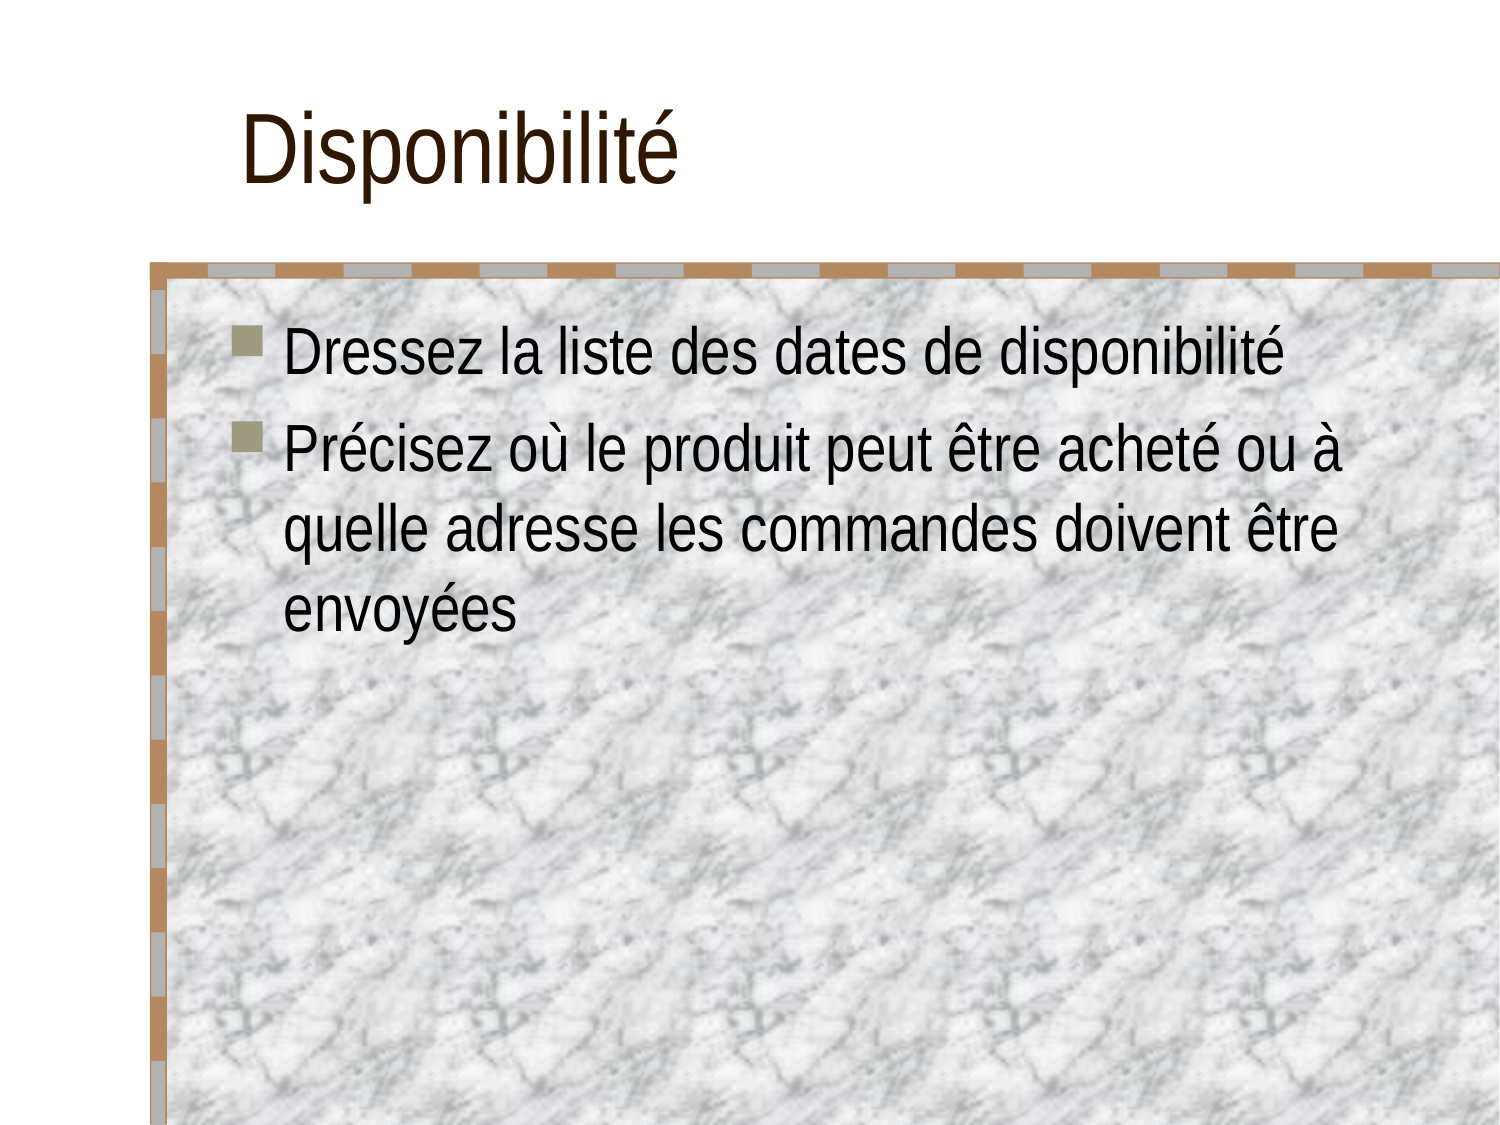

# Disponibilité
Dressez la liste des dates de disponibilité
Précisez où le produit peut être acheté ou à quelle adresse les commandes doivent être envoyées